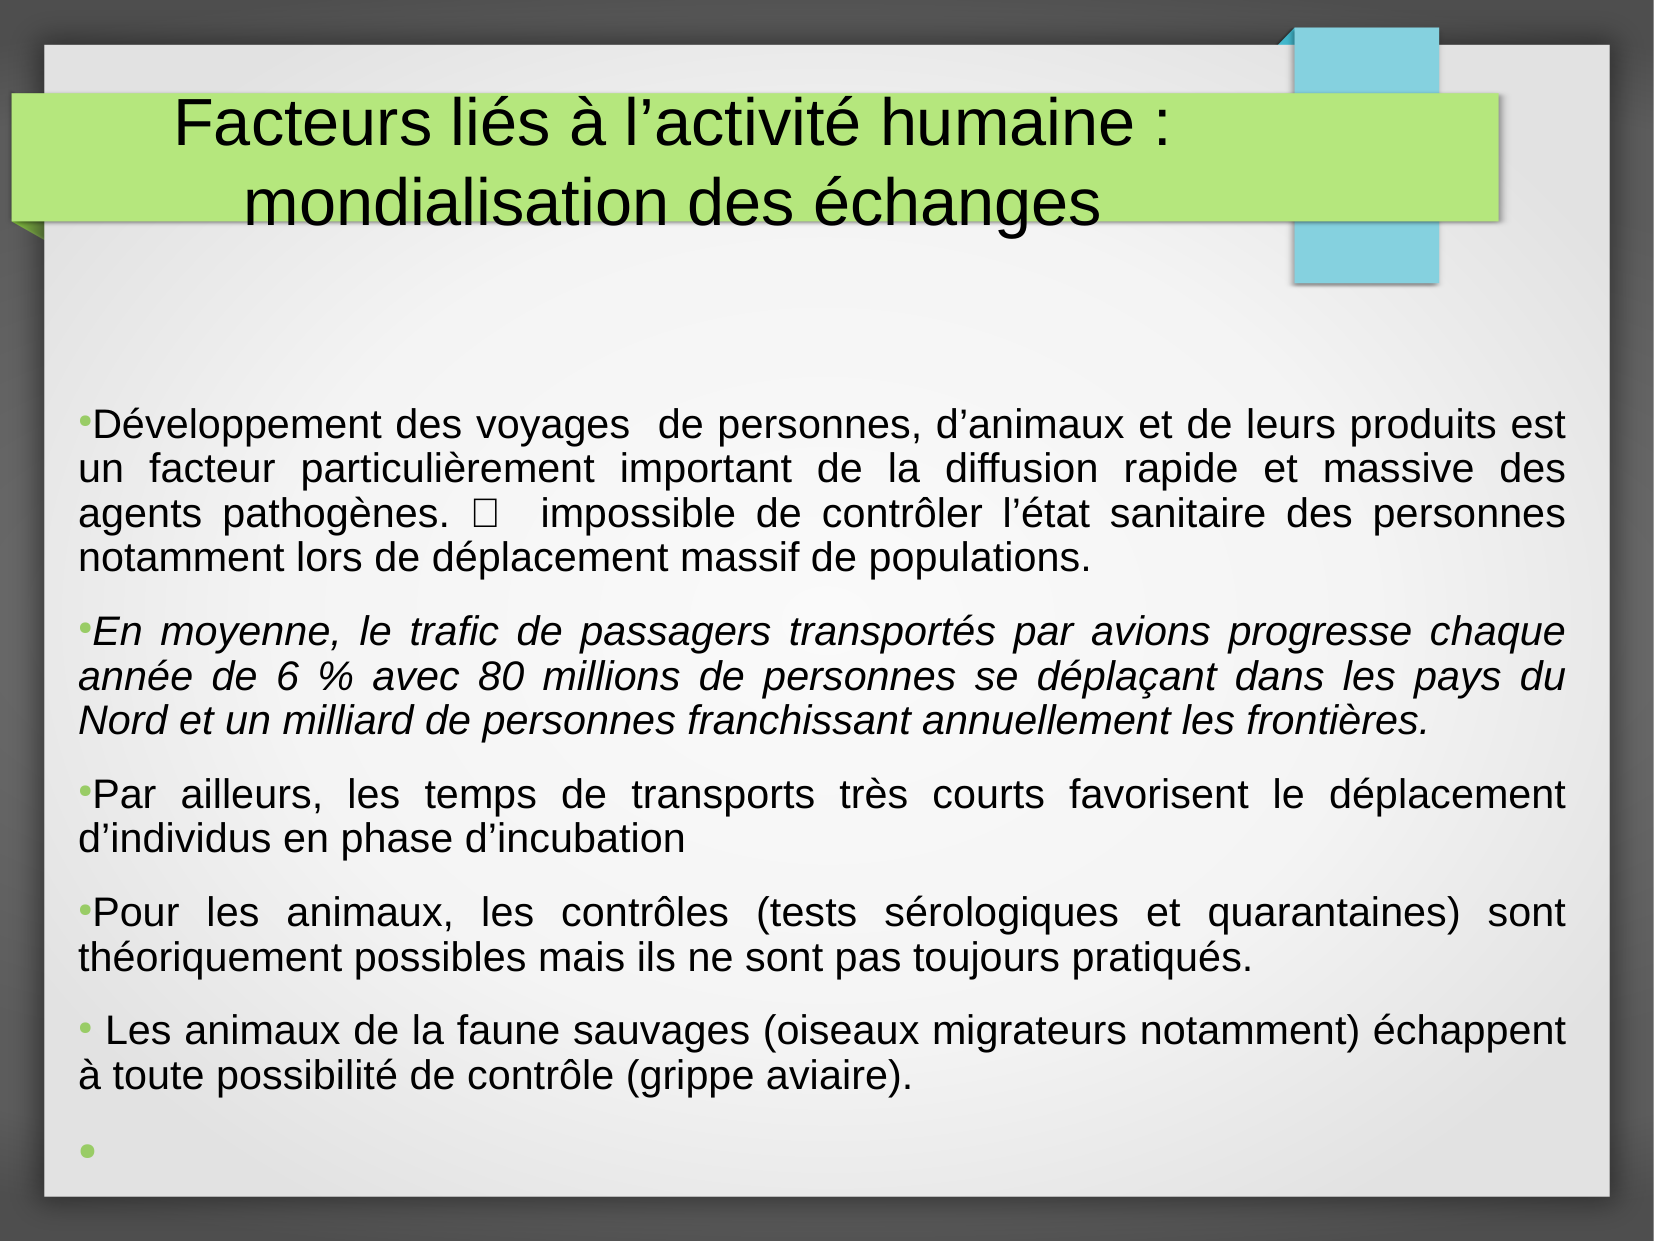

# Facteurs liés à l’activité humaine : mondialisation des échanges
Développement des voyages de personnes, d’animaux et de leurs produits est un facteur particulièrement important de la diffusion rapide et massive des agents pathogènes.  impossible de contrôler l’état sanitaire des personnes notamment lors de déplacement massif de populations.
En moyenne, le trafic de passagers transportés par avions progresse chaque année de 6 % avec 80 millions de personnes se déplaçant dans les pays du Nord et un milliard de personnes franchissant annuellement les frontières.
Par ailleurs, les temps de transports très courts favorisent le déplacement d’individus en phase d’incubation
Pour les animaux, les contrôles (tests sérologiques et quarantaines) sont théoriquement possibles mais ils ne sont pas toujours pratiqués.
 Les animaux de la faune sauvages (oiseaux migrateurs notamment) échappent à toute possibilité de contrôle (grippe aviaire).